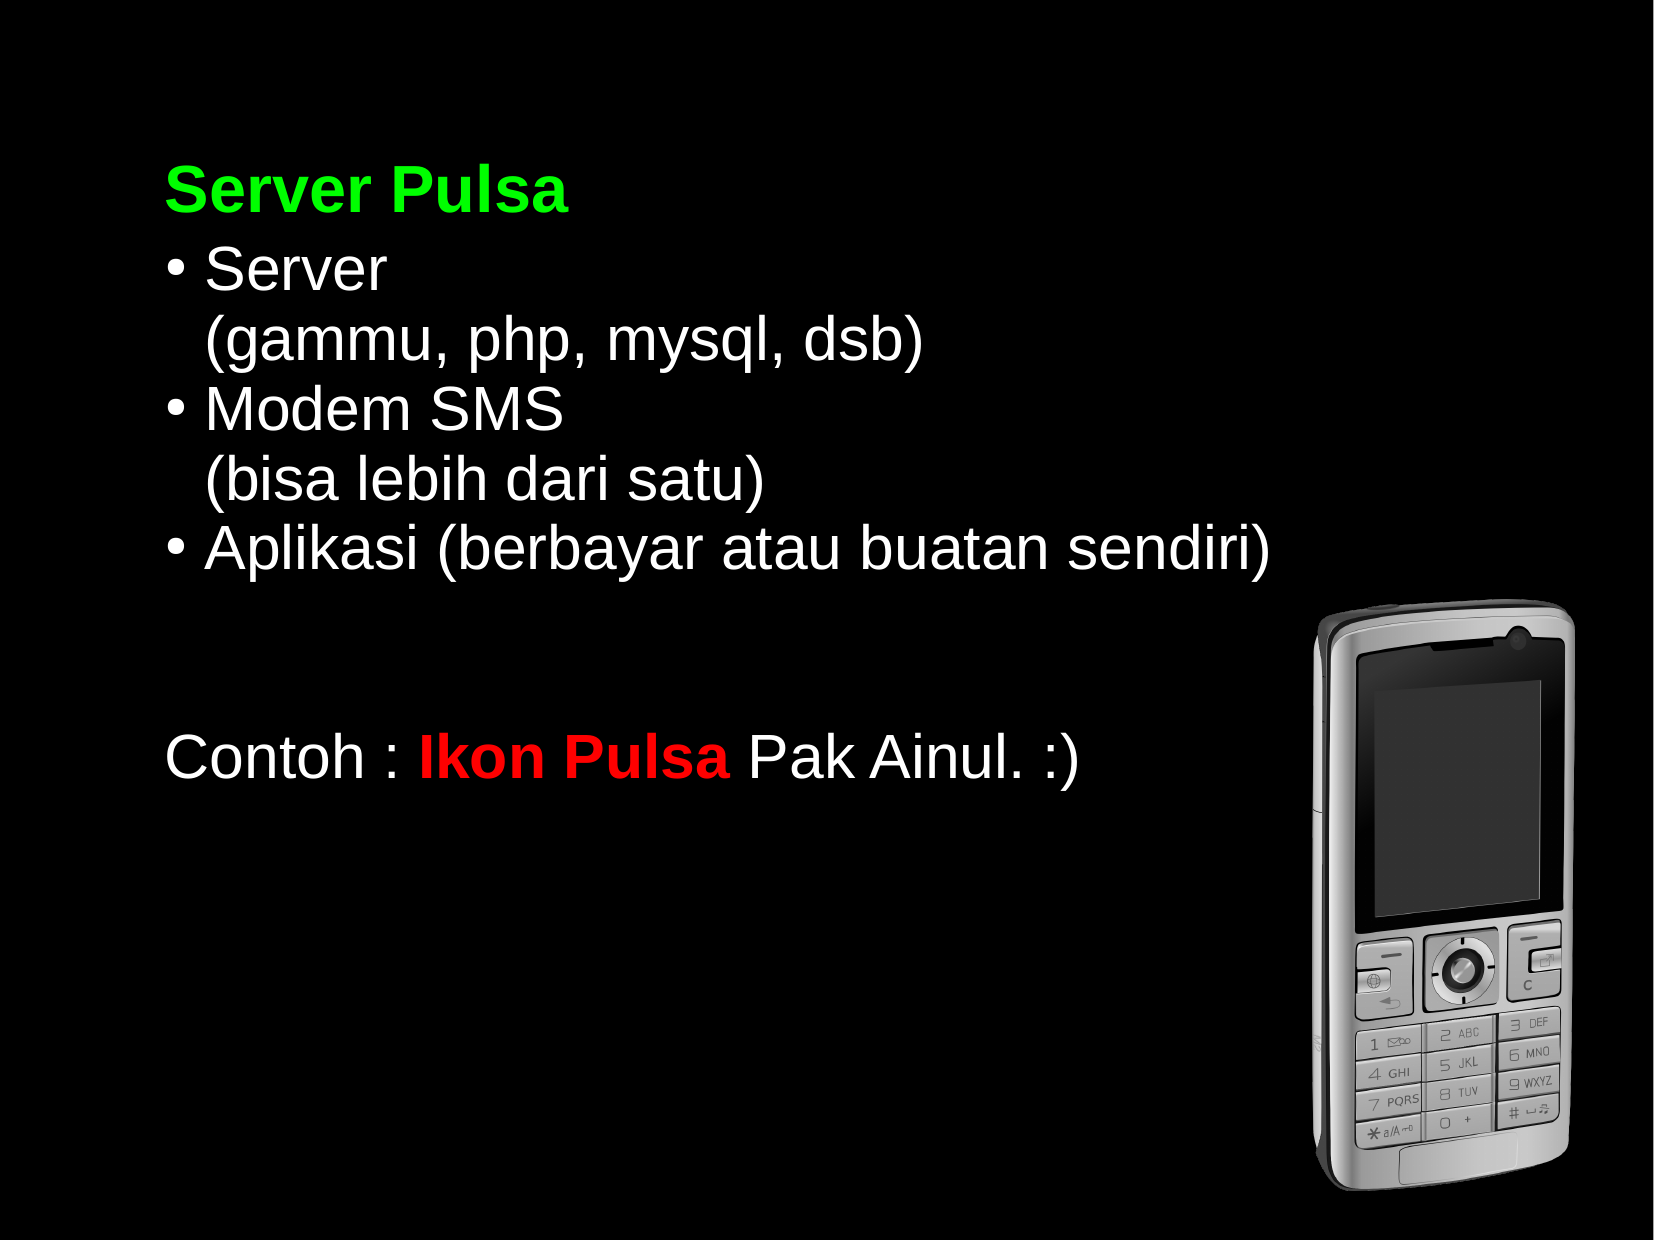

Server Pulsa
 Server
 (gammu, php, mysql, dsb)
 Modem SMS
 (bisa lebih dari satu)
 Aplikasi (berbayar atau buatan sendiri)
Contoh : Ikon Pulsa Pak Ainul. :)